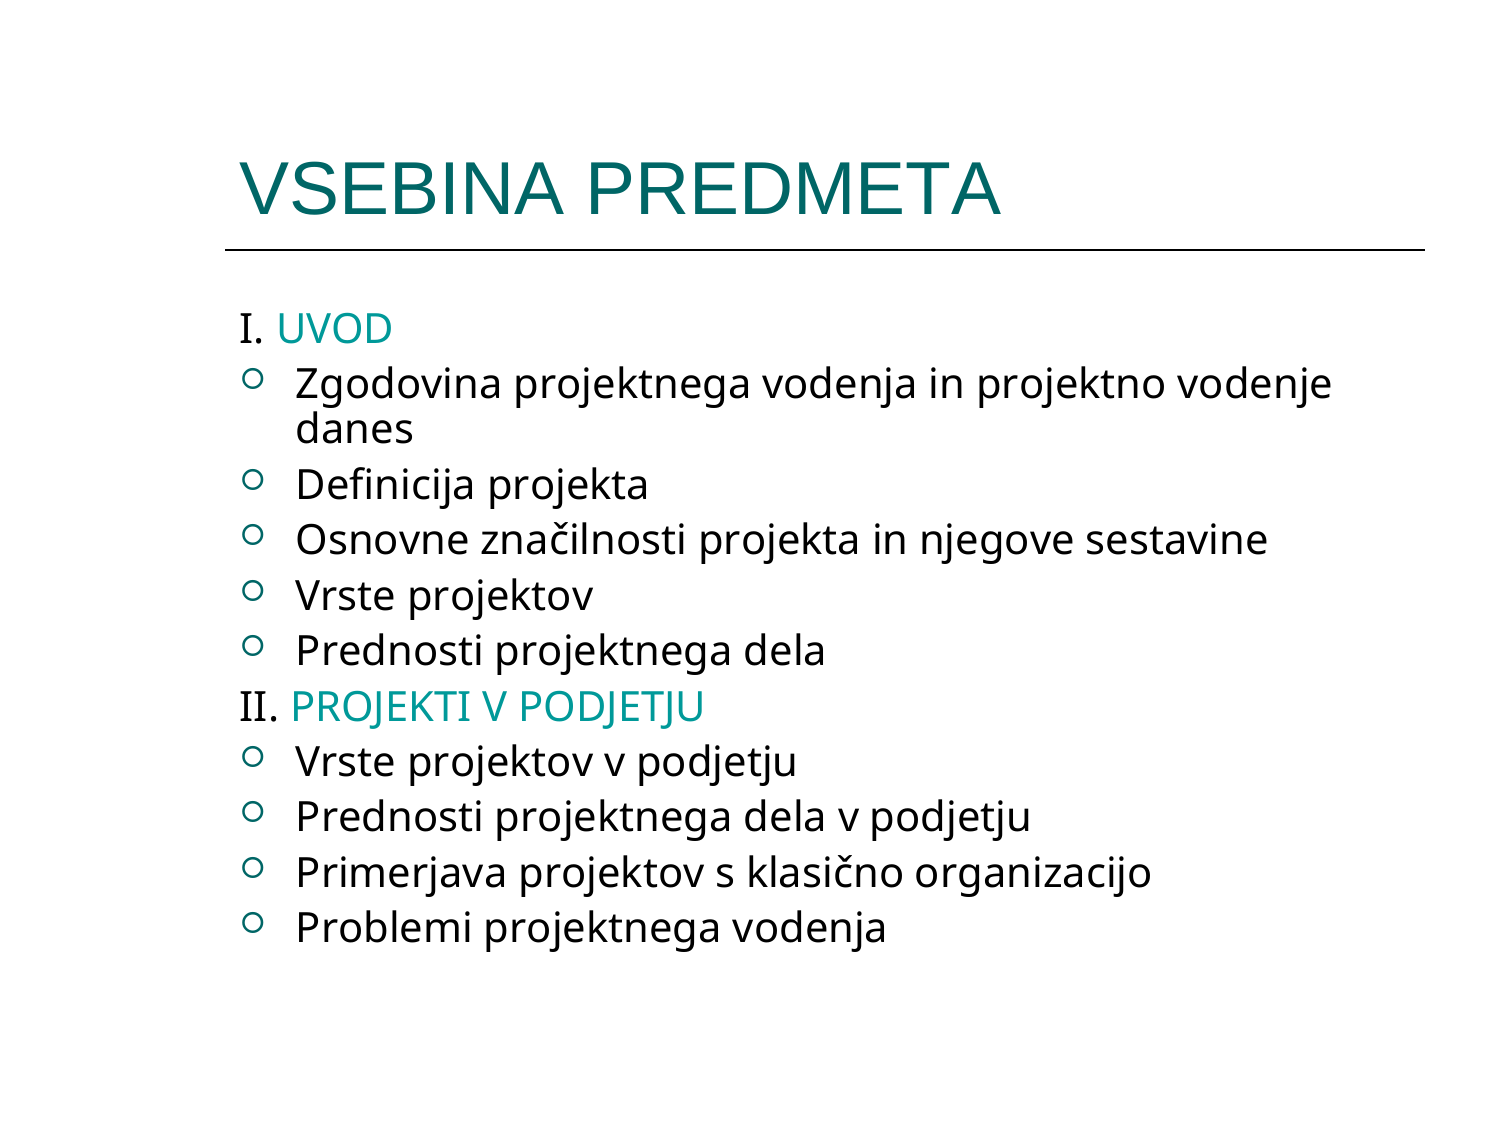

# VSEBINA PREDMETA
I. UVOD
Zgodovina projektnega vodenja in projektno vodenje danes
Definicija projekta
Osnovne značilnosti projekta in njegove sestavine
Vrste projektov
Prednosti projektnega dela
II. PROJEKTI V PODJETJU
Vrste projektov v podjetju
Prednosti projektnega dela v podjetju
Primerjava projektov s klasično organizacijo
Problemi projektnega vodenja